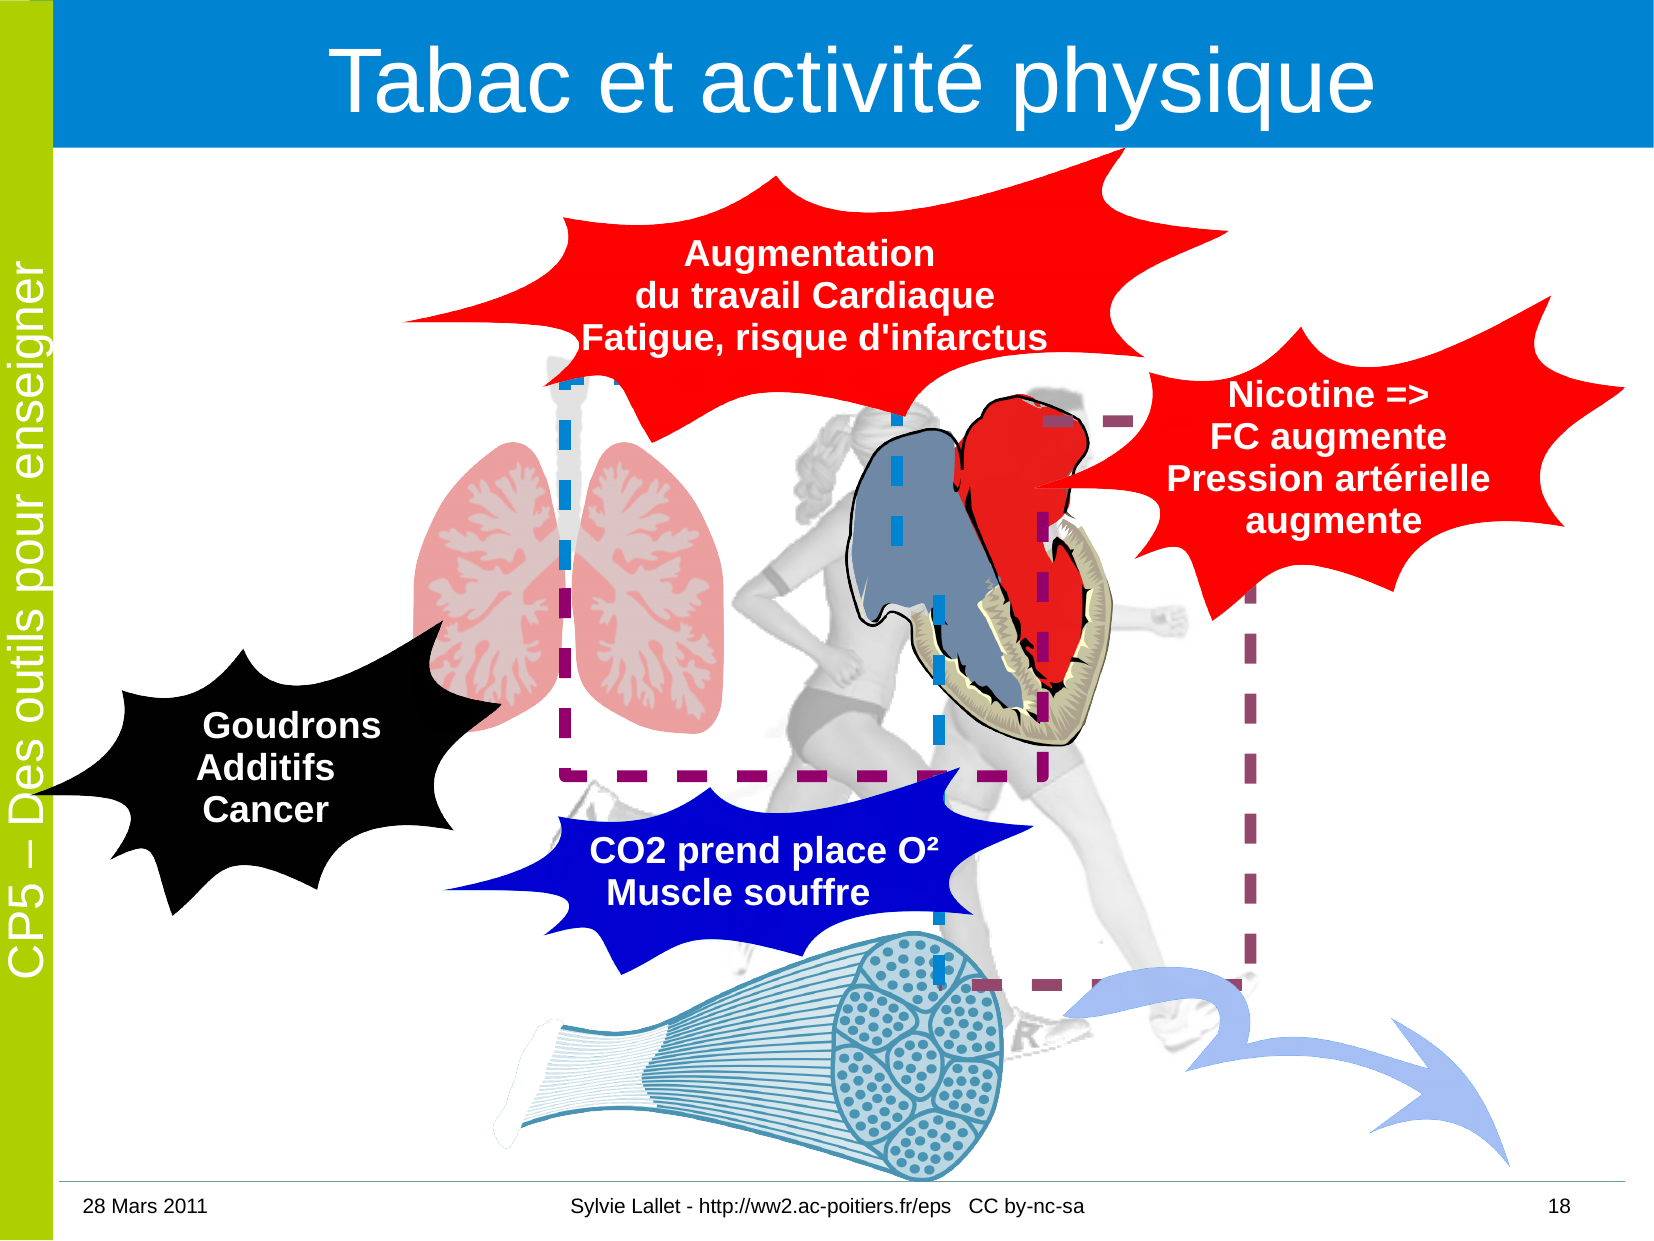

# Tabac et activité physique
Augmentation
du travail Cardiaque
Fatigue, risque d'infarctus
Nicotine =>
FC augmente
Pression artérielle
 augmente
 Goudrons
Additifs
Cancer
 CO2 prend place O²
Muscle souffre
28 Mars 2011
Sylvie Lallet - http://ww2.ac-poitiers.fr/eps CC by-nc-sa
18